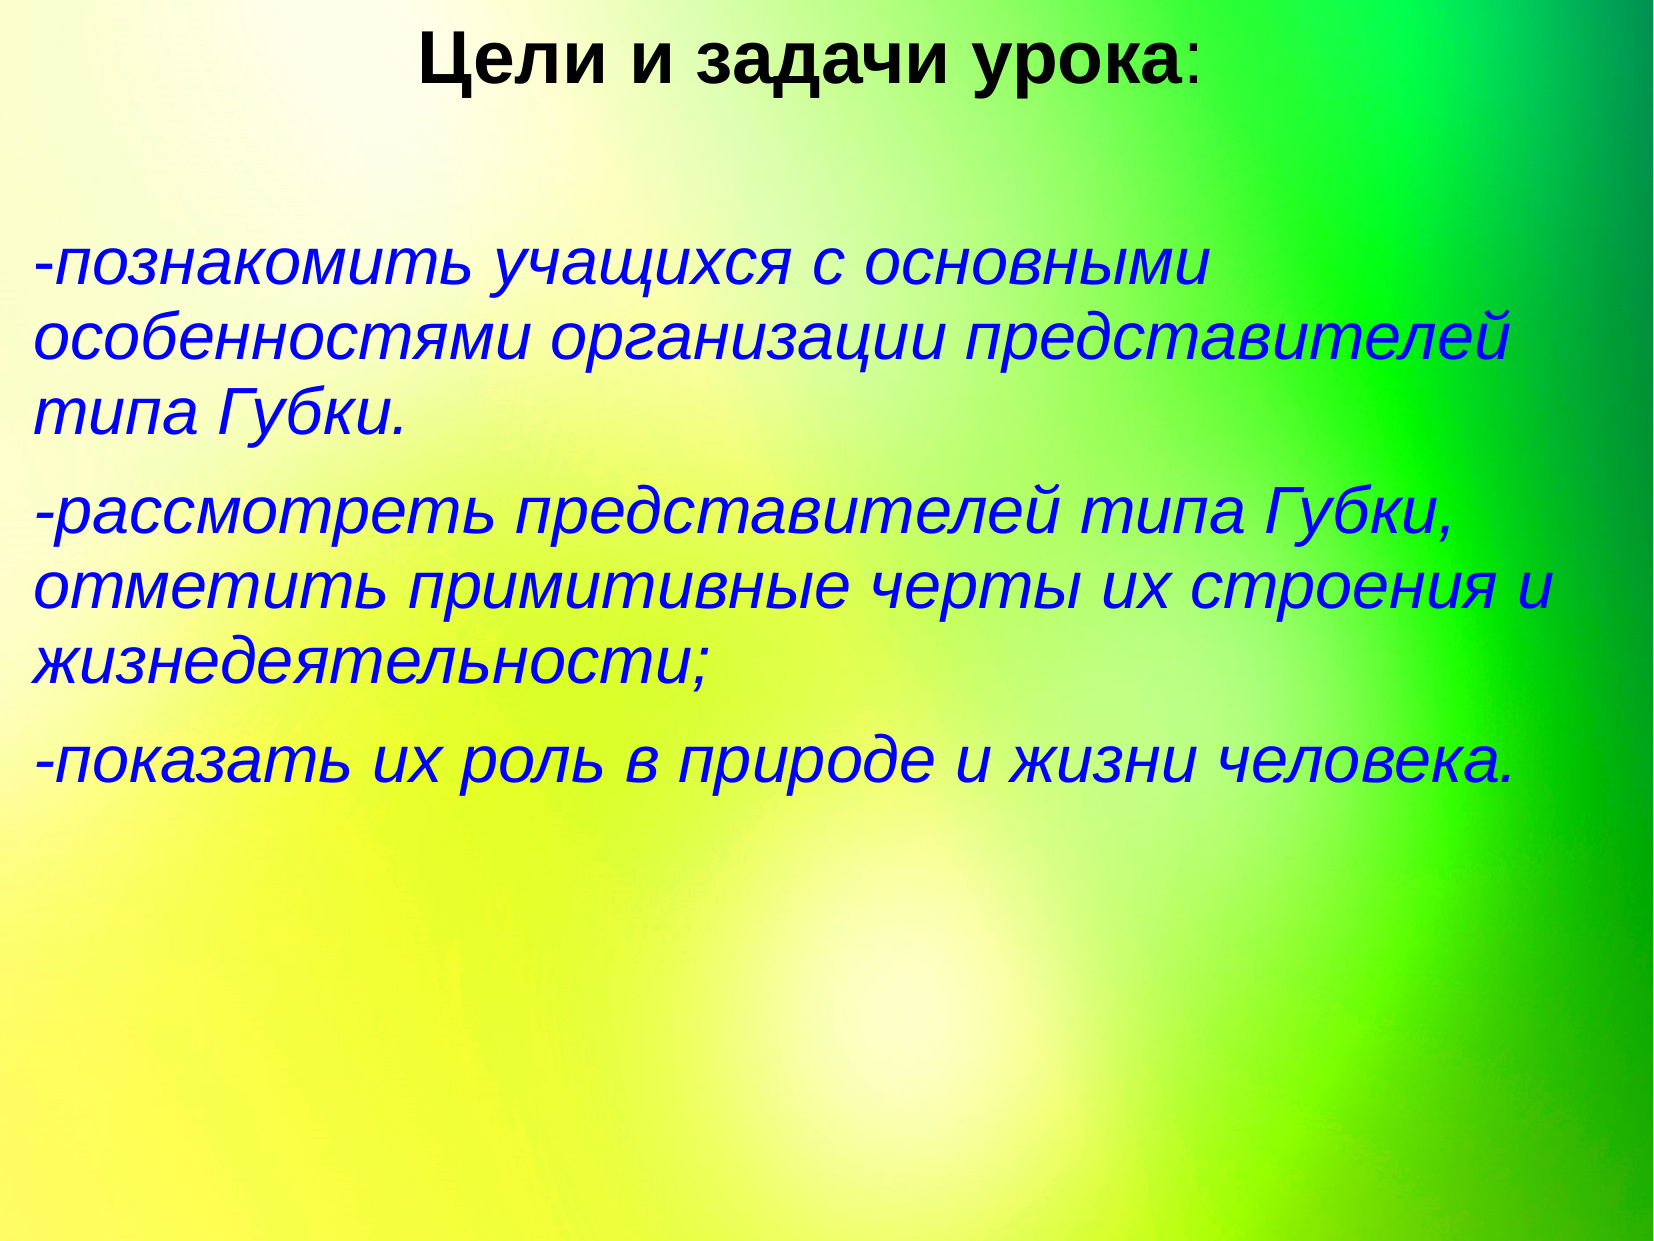

Цели и задачи урока:
-познакомить учащихся с основными особенностями организации представителей типа Губки.
-рассмотреть представителей типа Губки, отметить примитивные черты их строения и жизнедеятельности;
-показать их роль в природе и жизни человека.